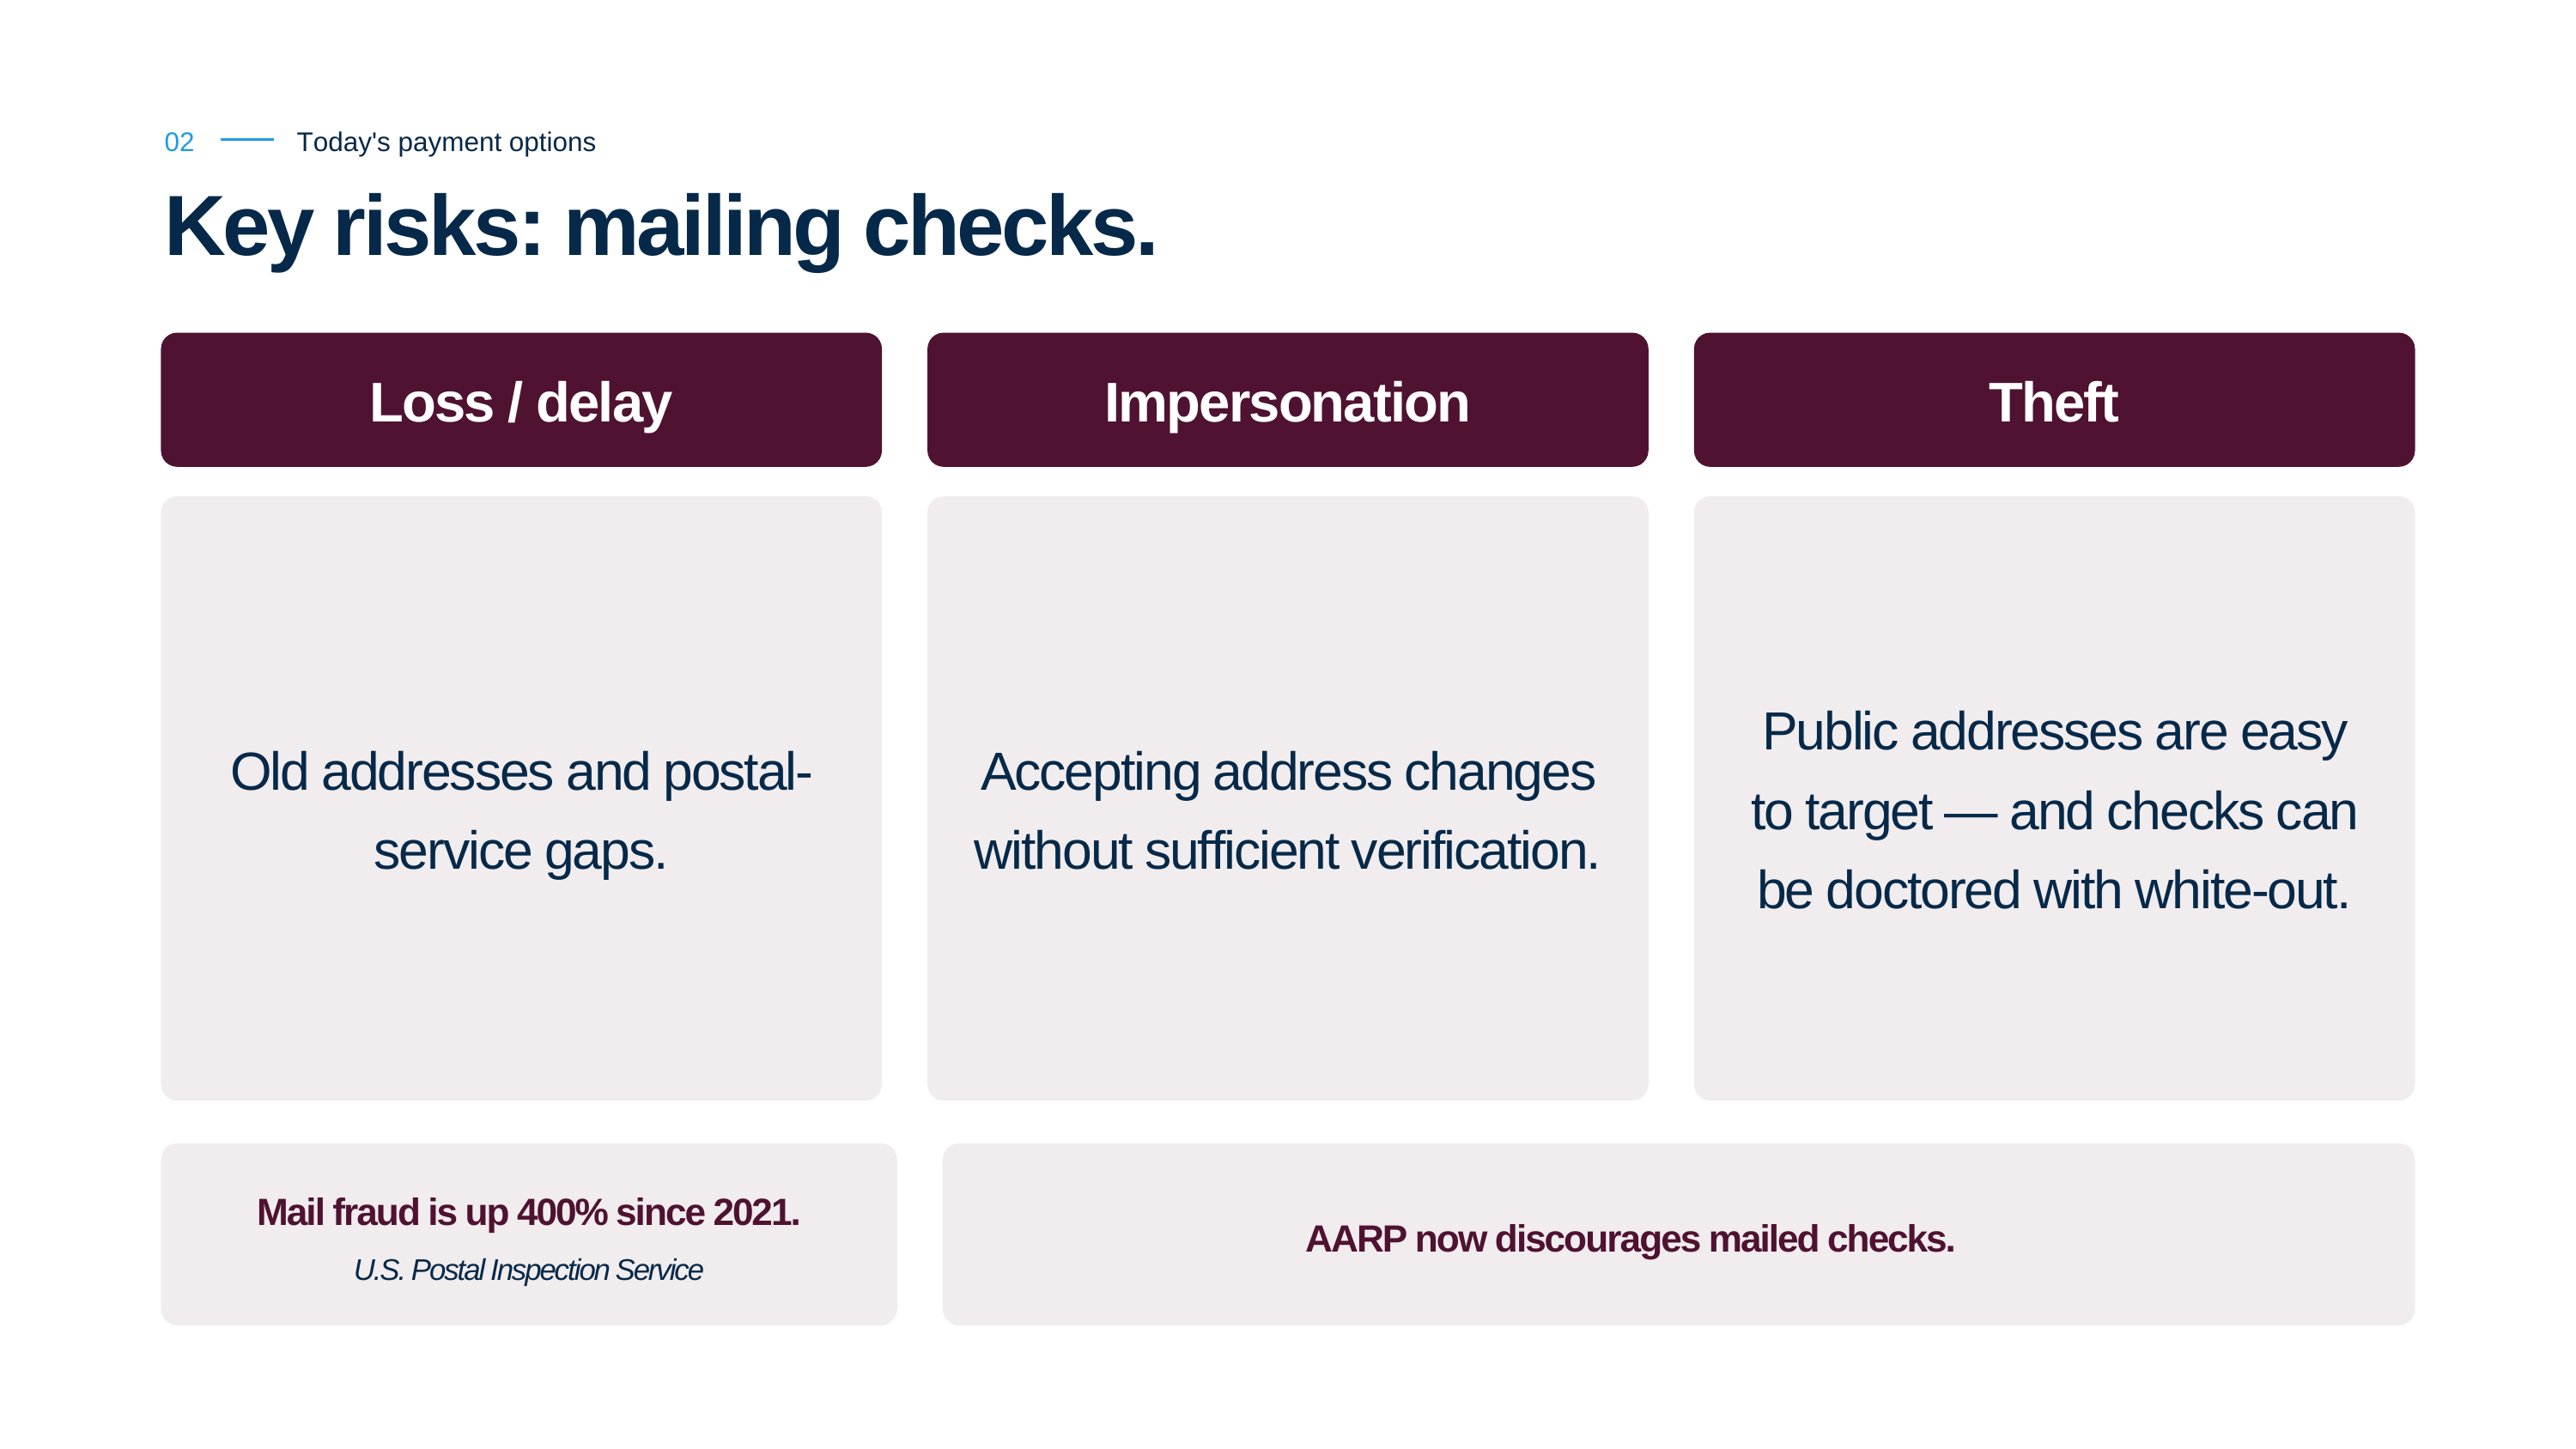

02
Today's payment options
Key risks: mailing checks.
Loss / delay
Impersonation
Theft
Old addresses and postal-service gaps.
Accepting address changes without sufficient verification.
Public addresses are easy to target — and checks can be doctored with white-out.
Mail fraud is up 400% since 2021.
AARP now discourages mailed checks.
U.S. Postal Inspection Service